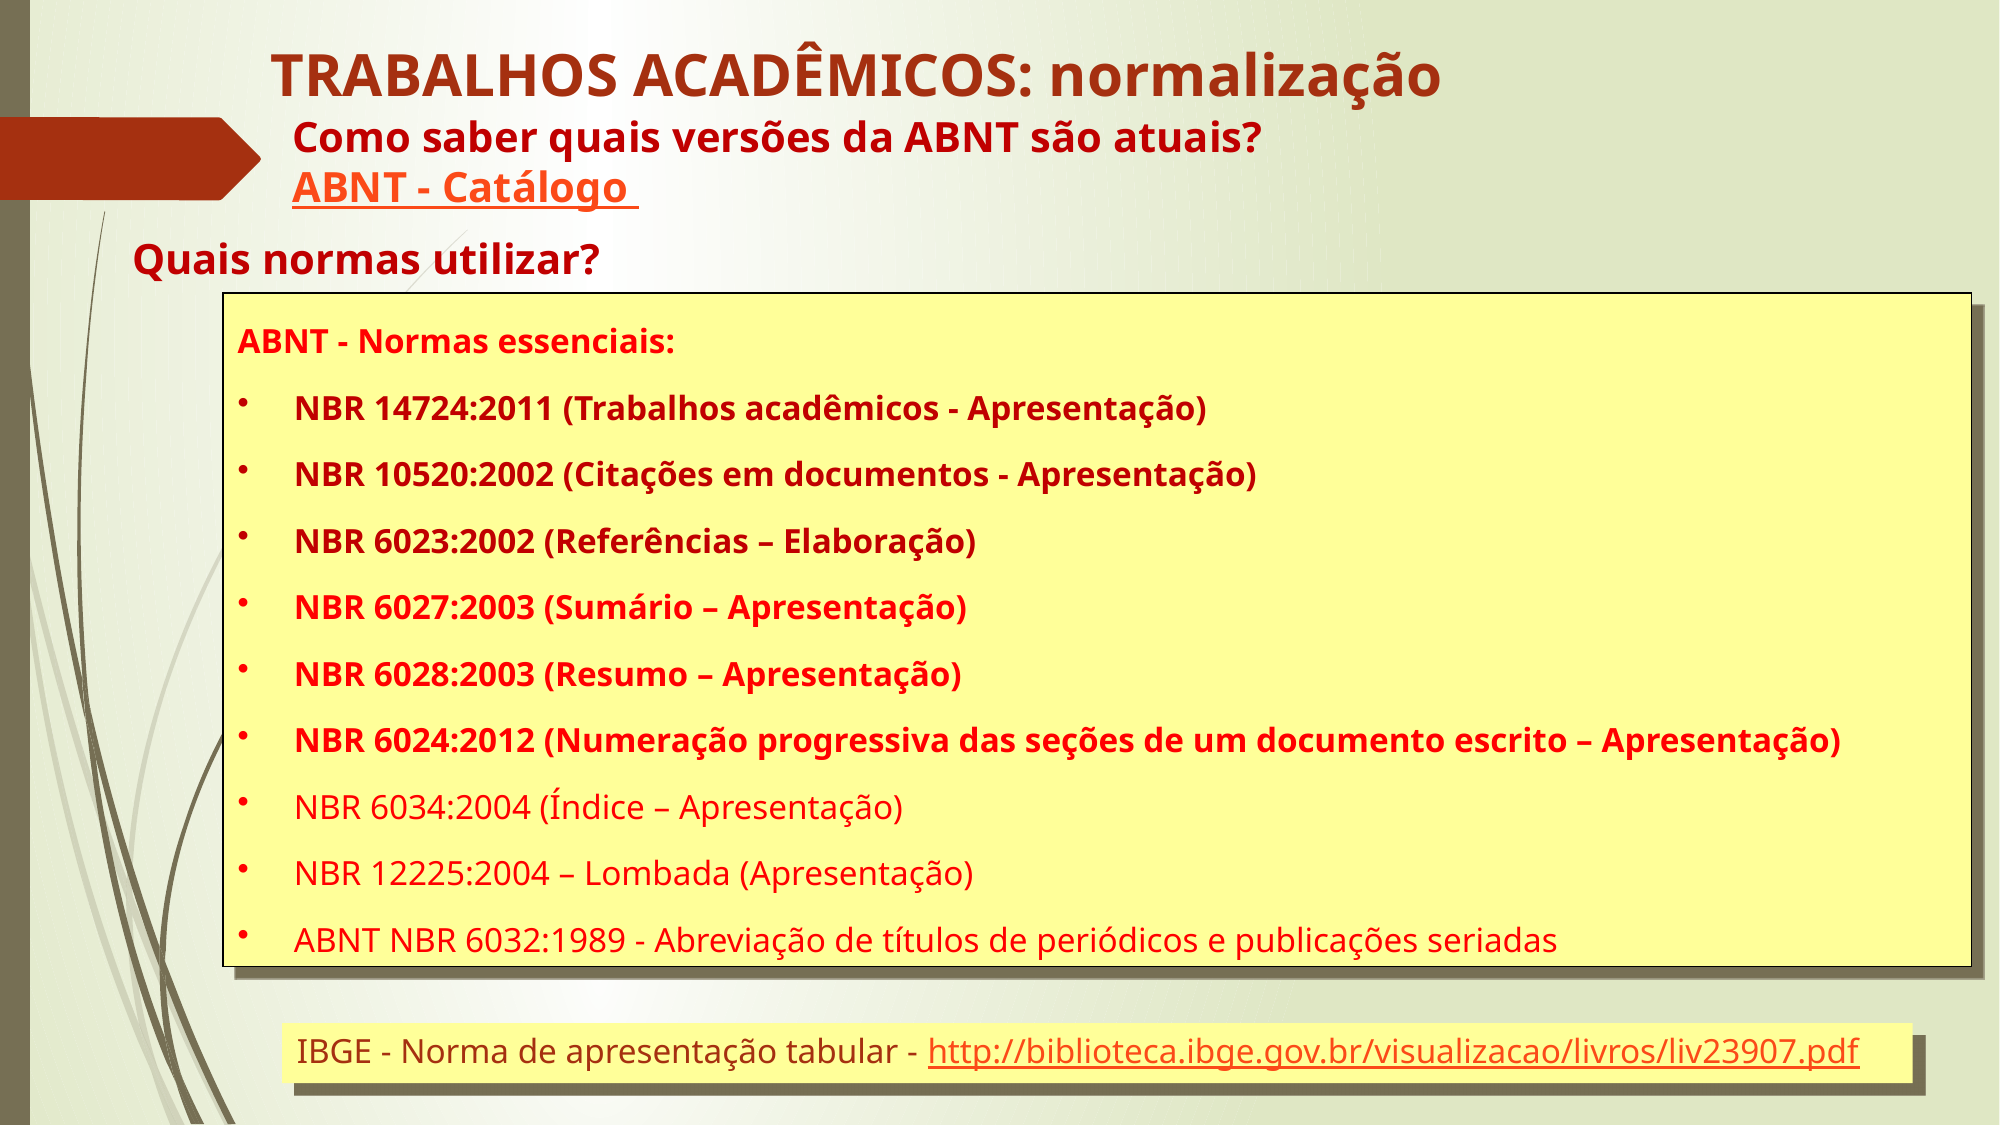

# TRABALHOS ACADÊMICOS: normalização
Como saber quais versões da ABNT são atuais?
ABNT - Catálogo
Quais normas utilizar?
ABNT - Normas essenciais:
NBR 14724:2011 (Trabalhos acadêmicos - Apresentação)
NBR 10520:2002 (Citações em documentos - Apresentação)
NBR 6023:2002 (Referências – Elaboração)
NBR 6027:2003 (Sumário – Apresentação)
NBR 6028:2003 (Resumo – Apresentação)
NBR 6024:2012 (Numeração progressiva das seções de um documento escrito – Apresentação)
NBR 6034:2004 (Índice – Apresentação)
NBR 12225:2004 – Lombada (Apresentação)
ABNT NBR 6032:1989 - Abreviação de títulos de periódicos e publicações seriadas
IBGE - Norma de apresentação tabular - http://biblioteca.ibge.gov.br/visualizacao/livros/liv23907.pdf